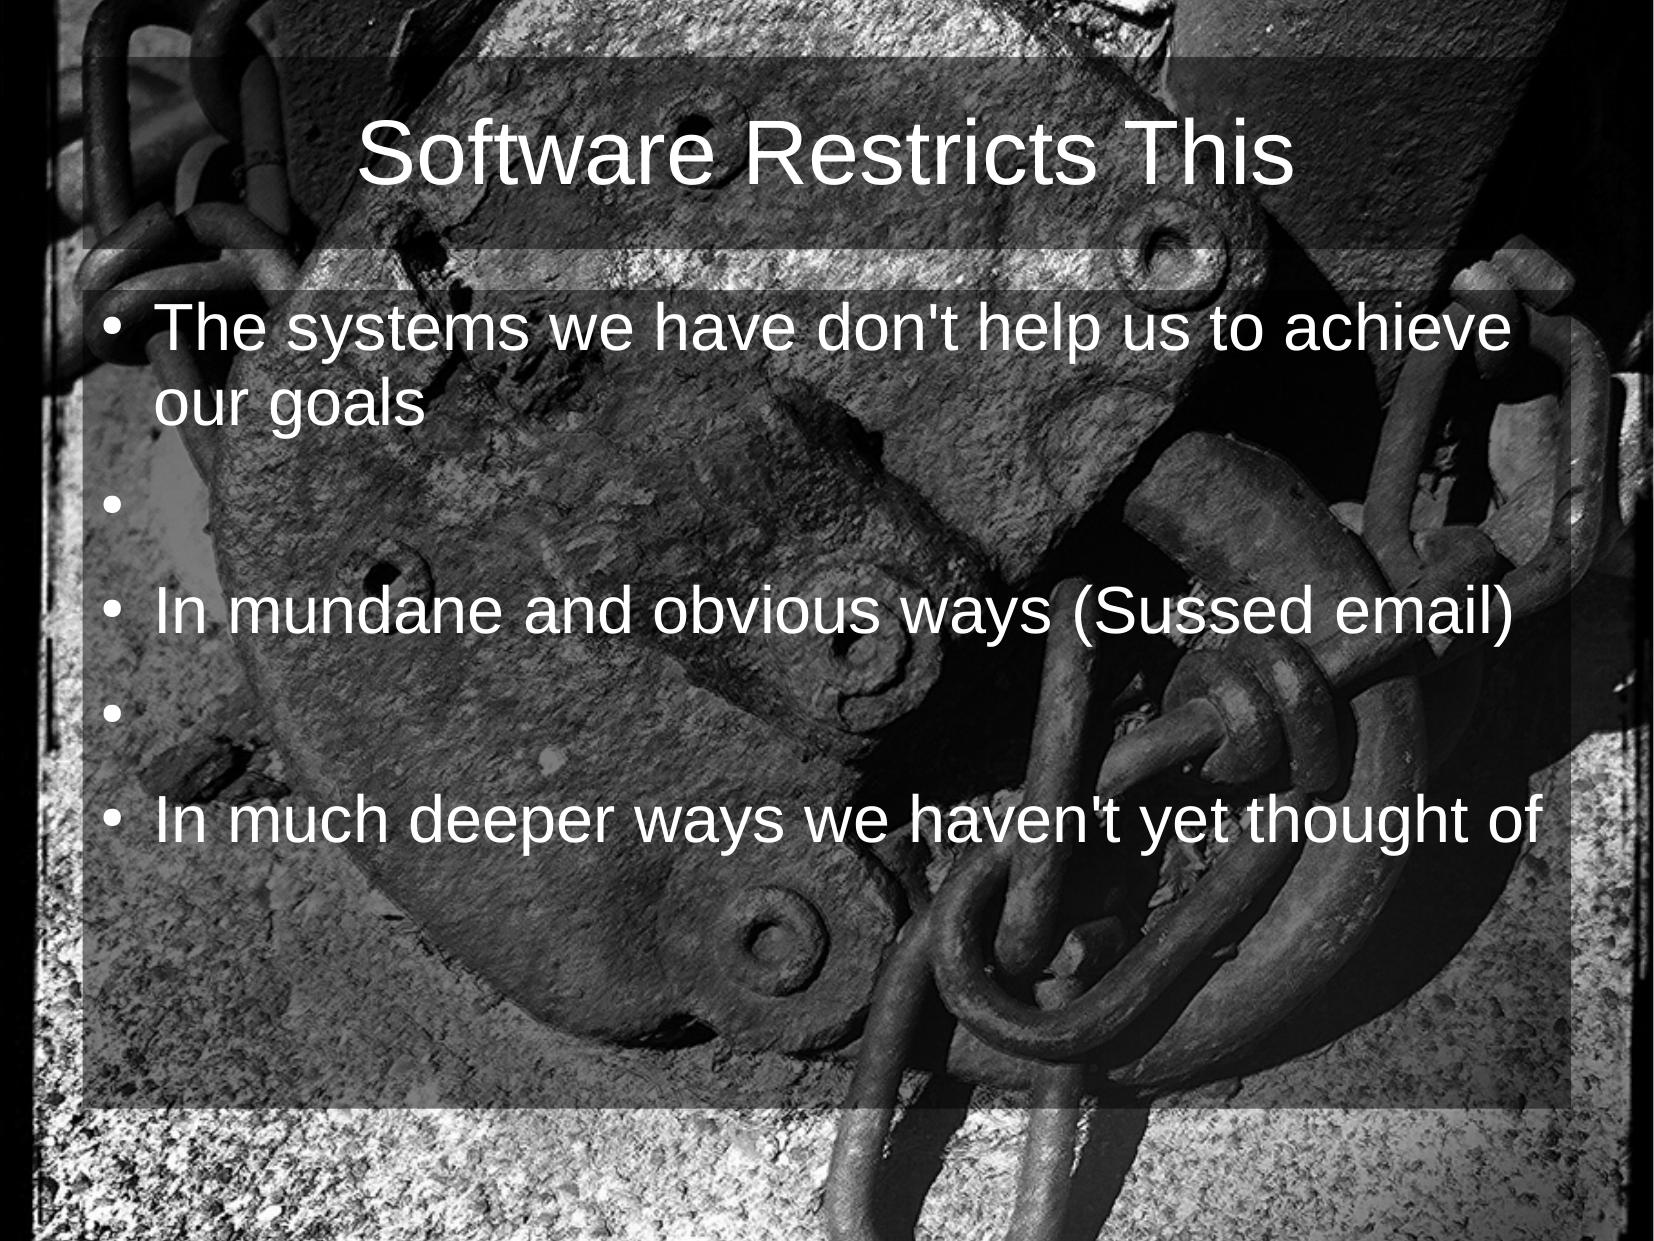

# Software Restricts This
The systems we have don't help us to achieve our goals
In mundane and obvious ways (Sussed email)
In much deeper ways we haven't yet thought of